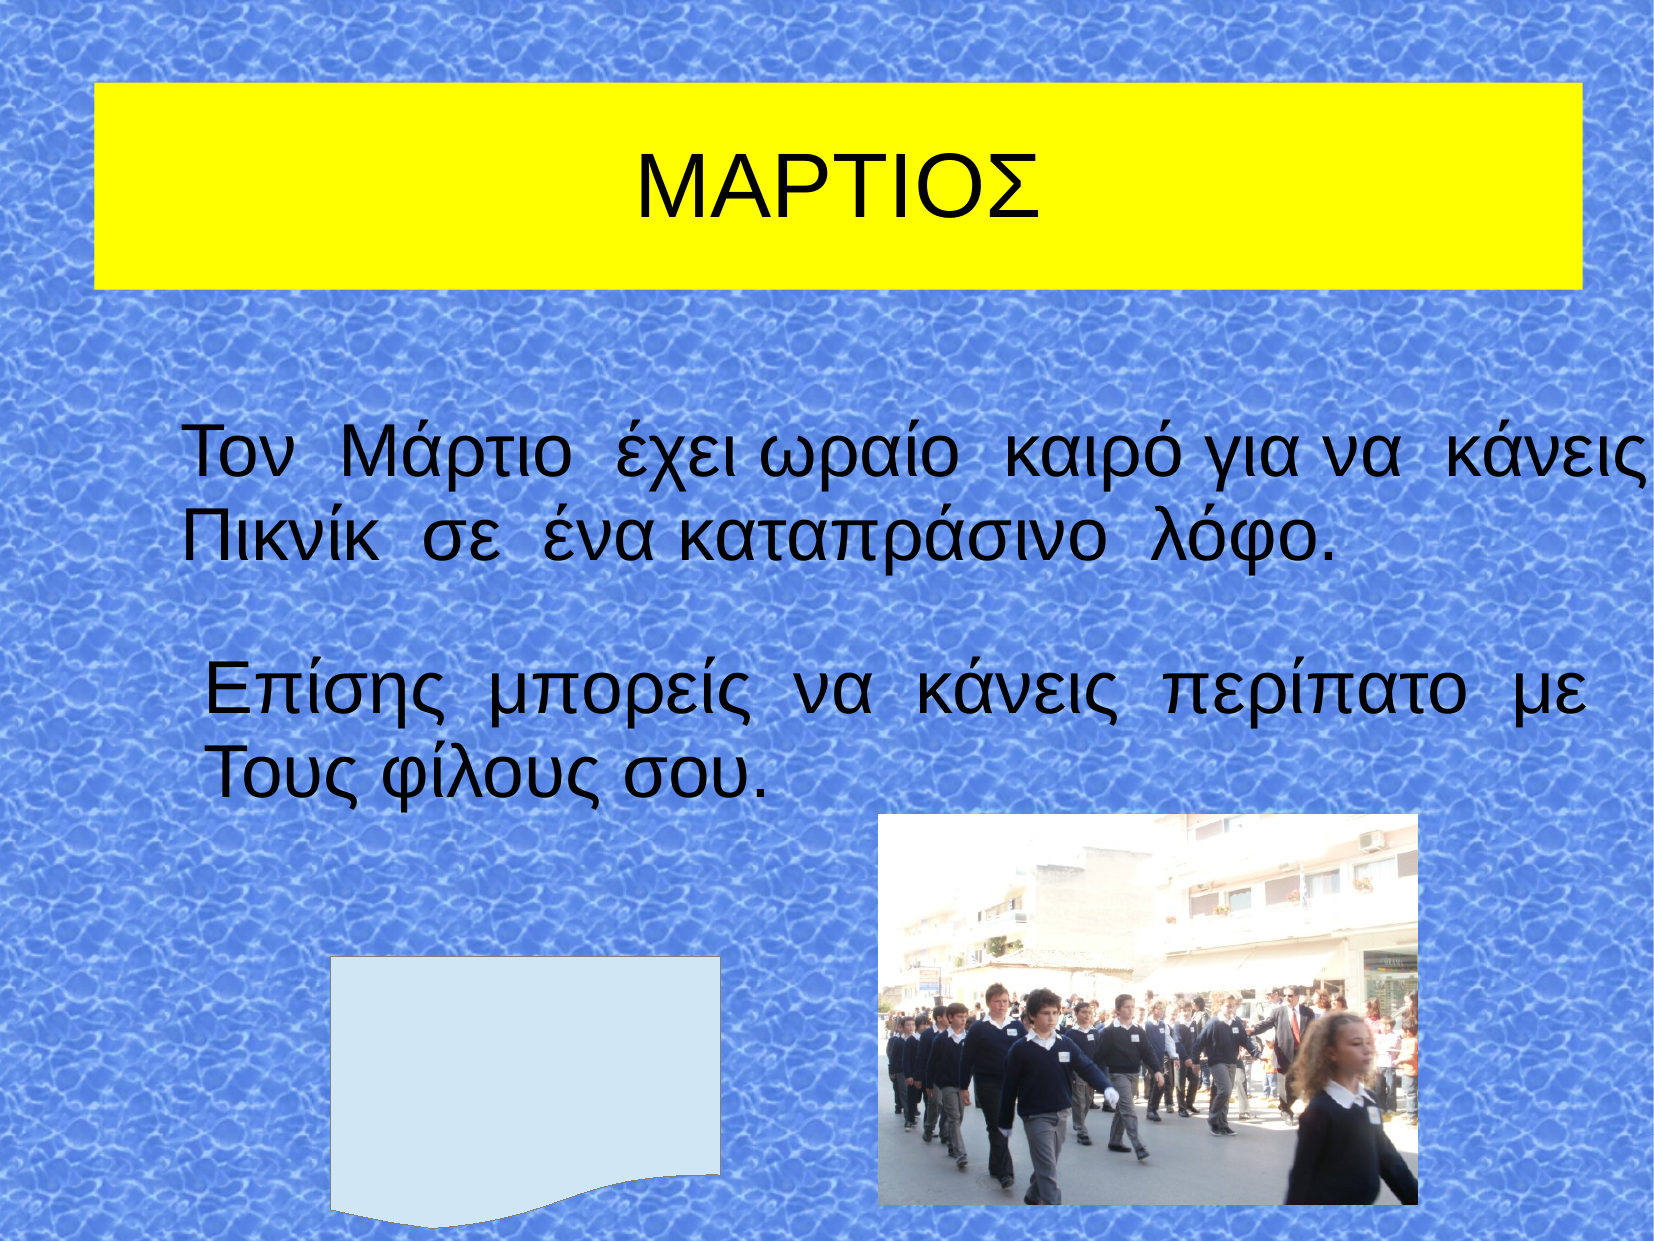

# ΜΑΡΤΙΟΣ
Τον Μάρτιο έχει ωραίο καιρό για να κάνεις
Πικνίκ σε ένα καταπράσινο λόφο.
Επίσης μπορείς να κάνεις περίπατο με
Τους φίλους σου.